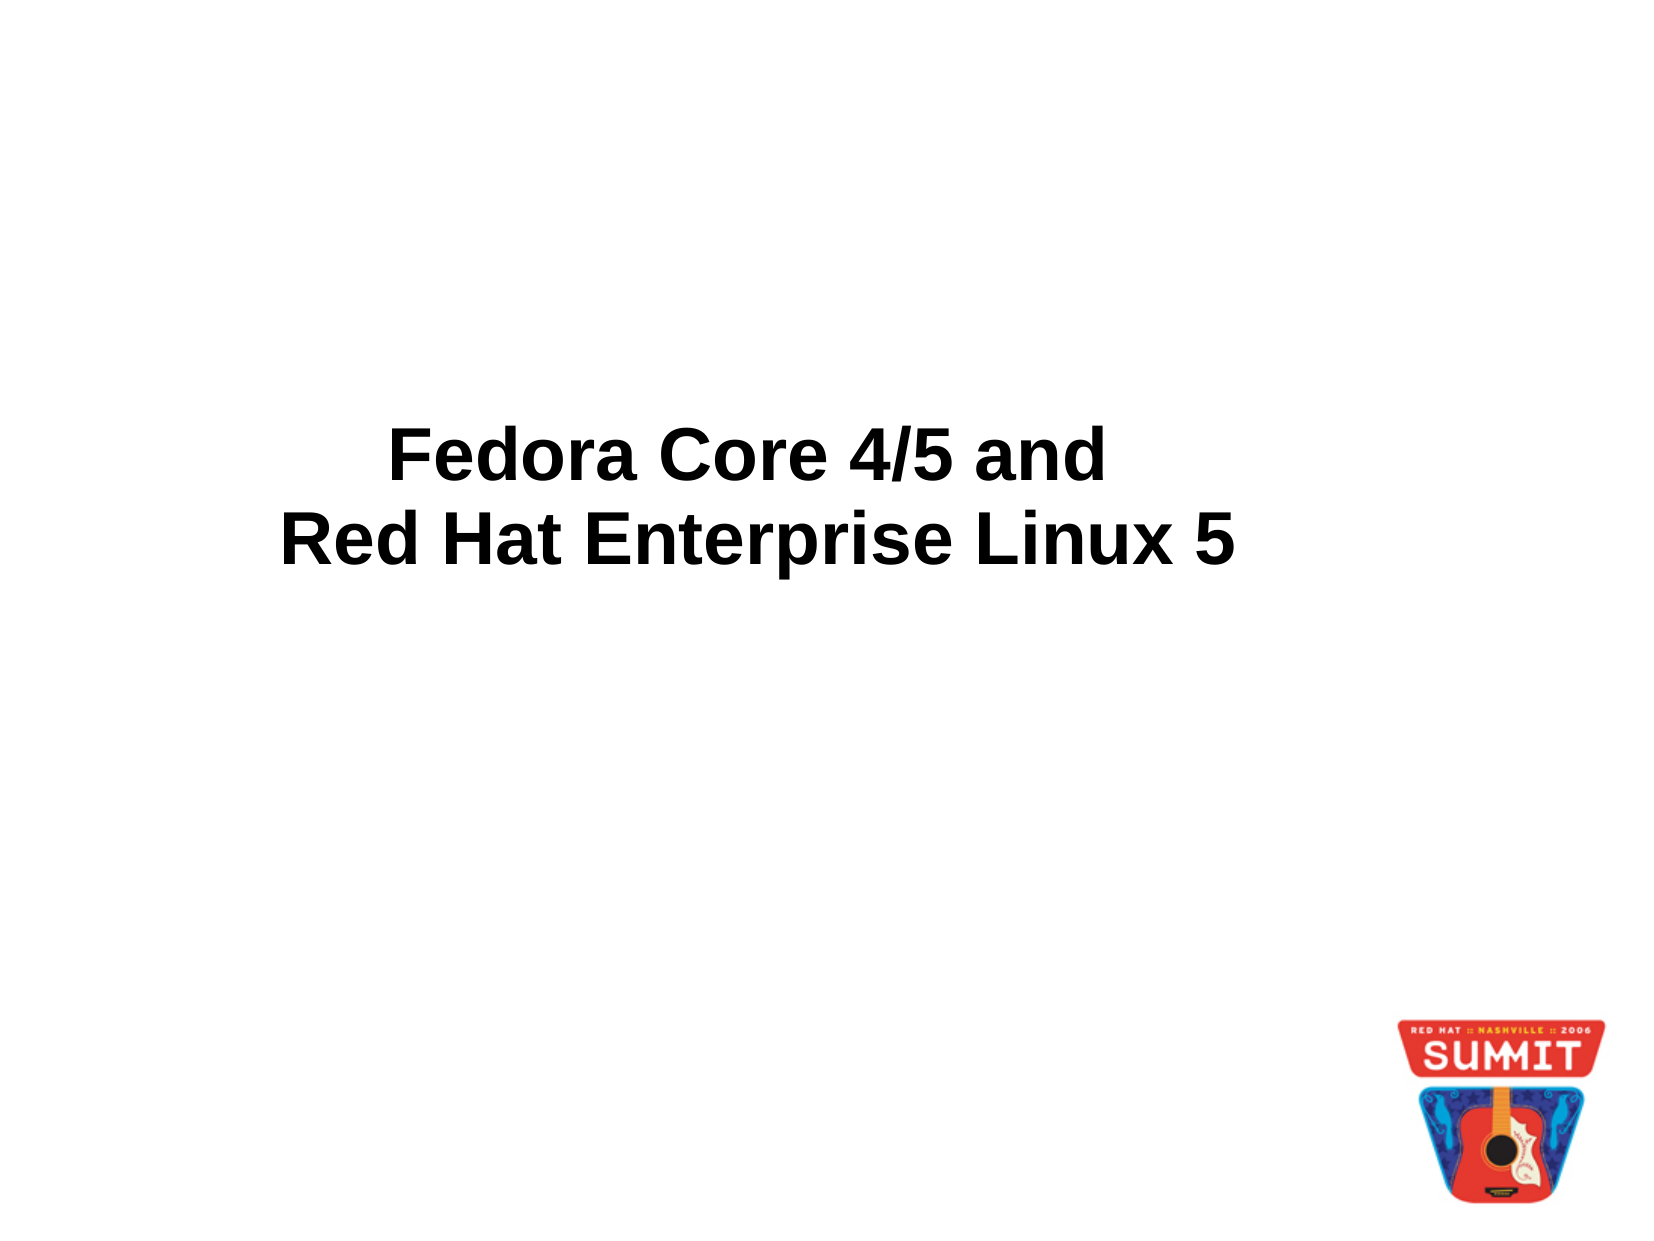

Fedora Core 4/5 and
Red Hat Enterprise Linux 5